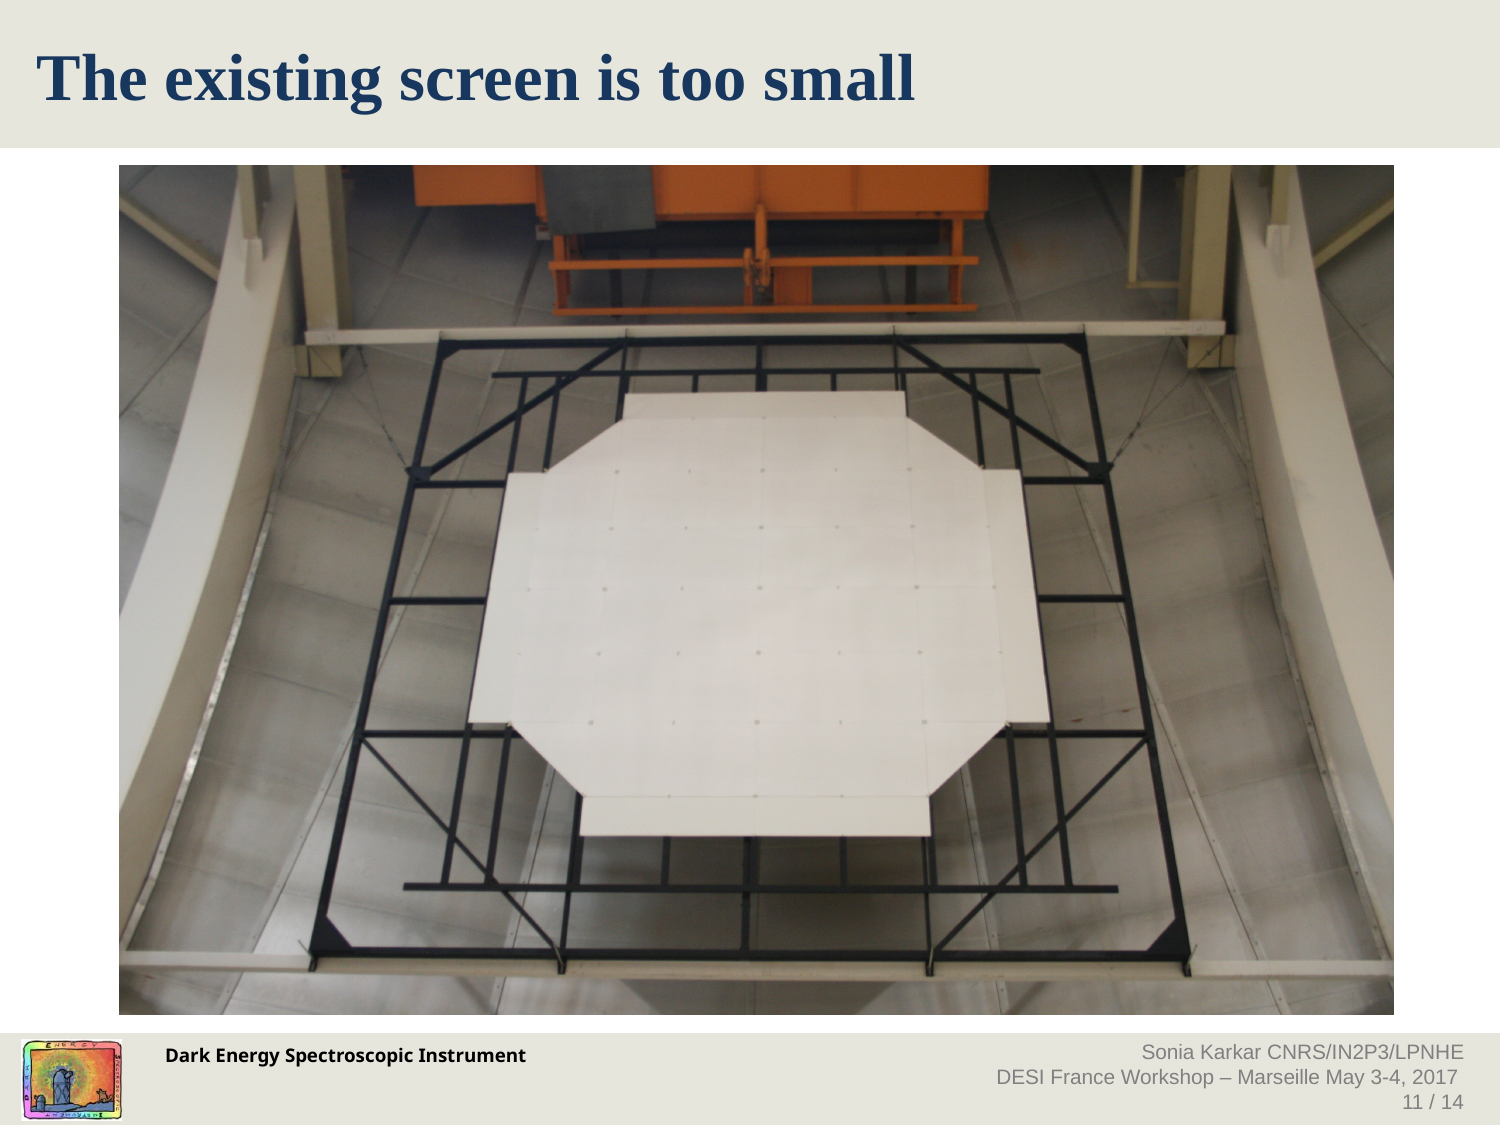

# The existing screen is too small